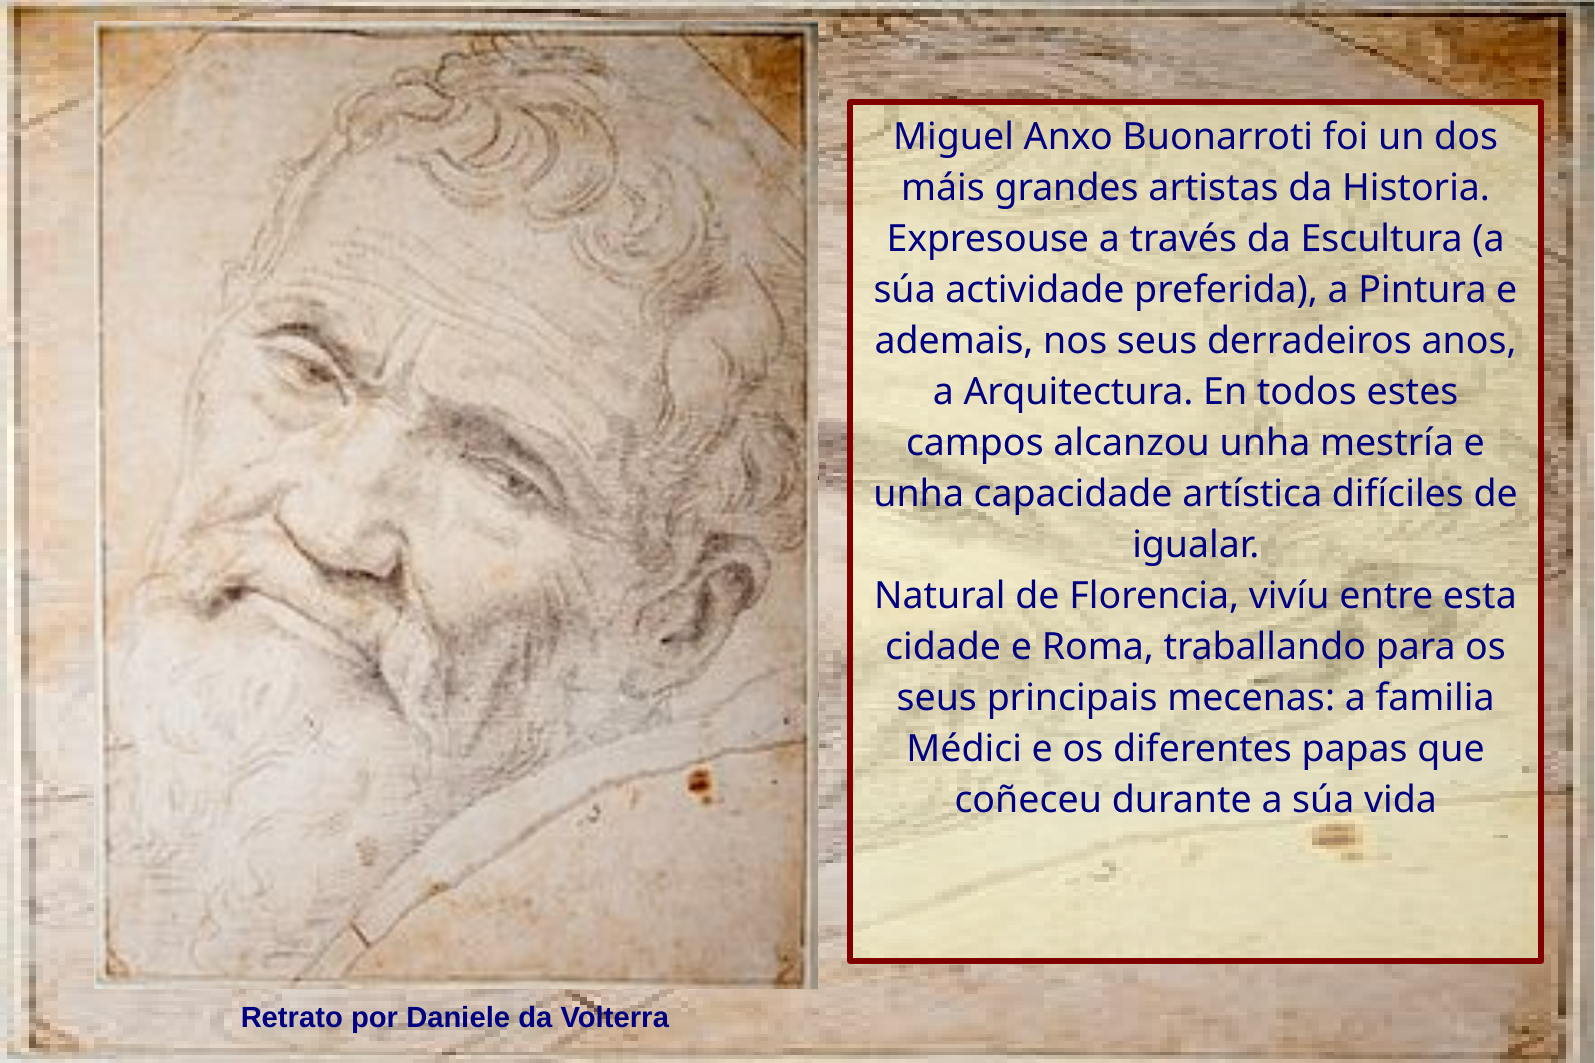

Retrato por Daniele da Volterra
Miguel Anxo Buonarroti foi un dos máis grandes artistas da Historia. Expresouse a través da Escultura (a súa actividade preferida), a Pintura e ademais, nos seus derradeiros anos, a Arquitectura. En todos estes campos alcanzou unha mestría e unha capacidade artística difíciles de igualar.
Natural de Florencia, vivíu entre esta cidade e Roma, traballando para os seus principais mecenas: a familia Médici e os diferentes papas que coñeceu durante a súa vida